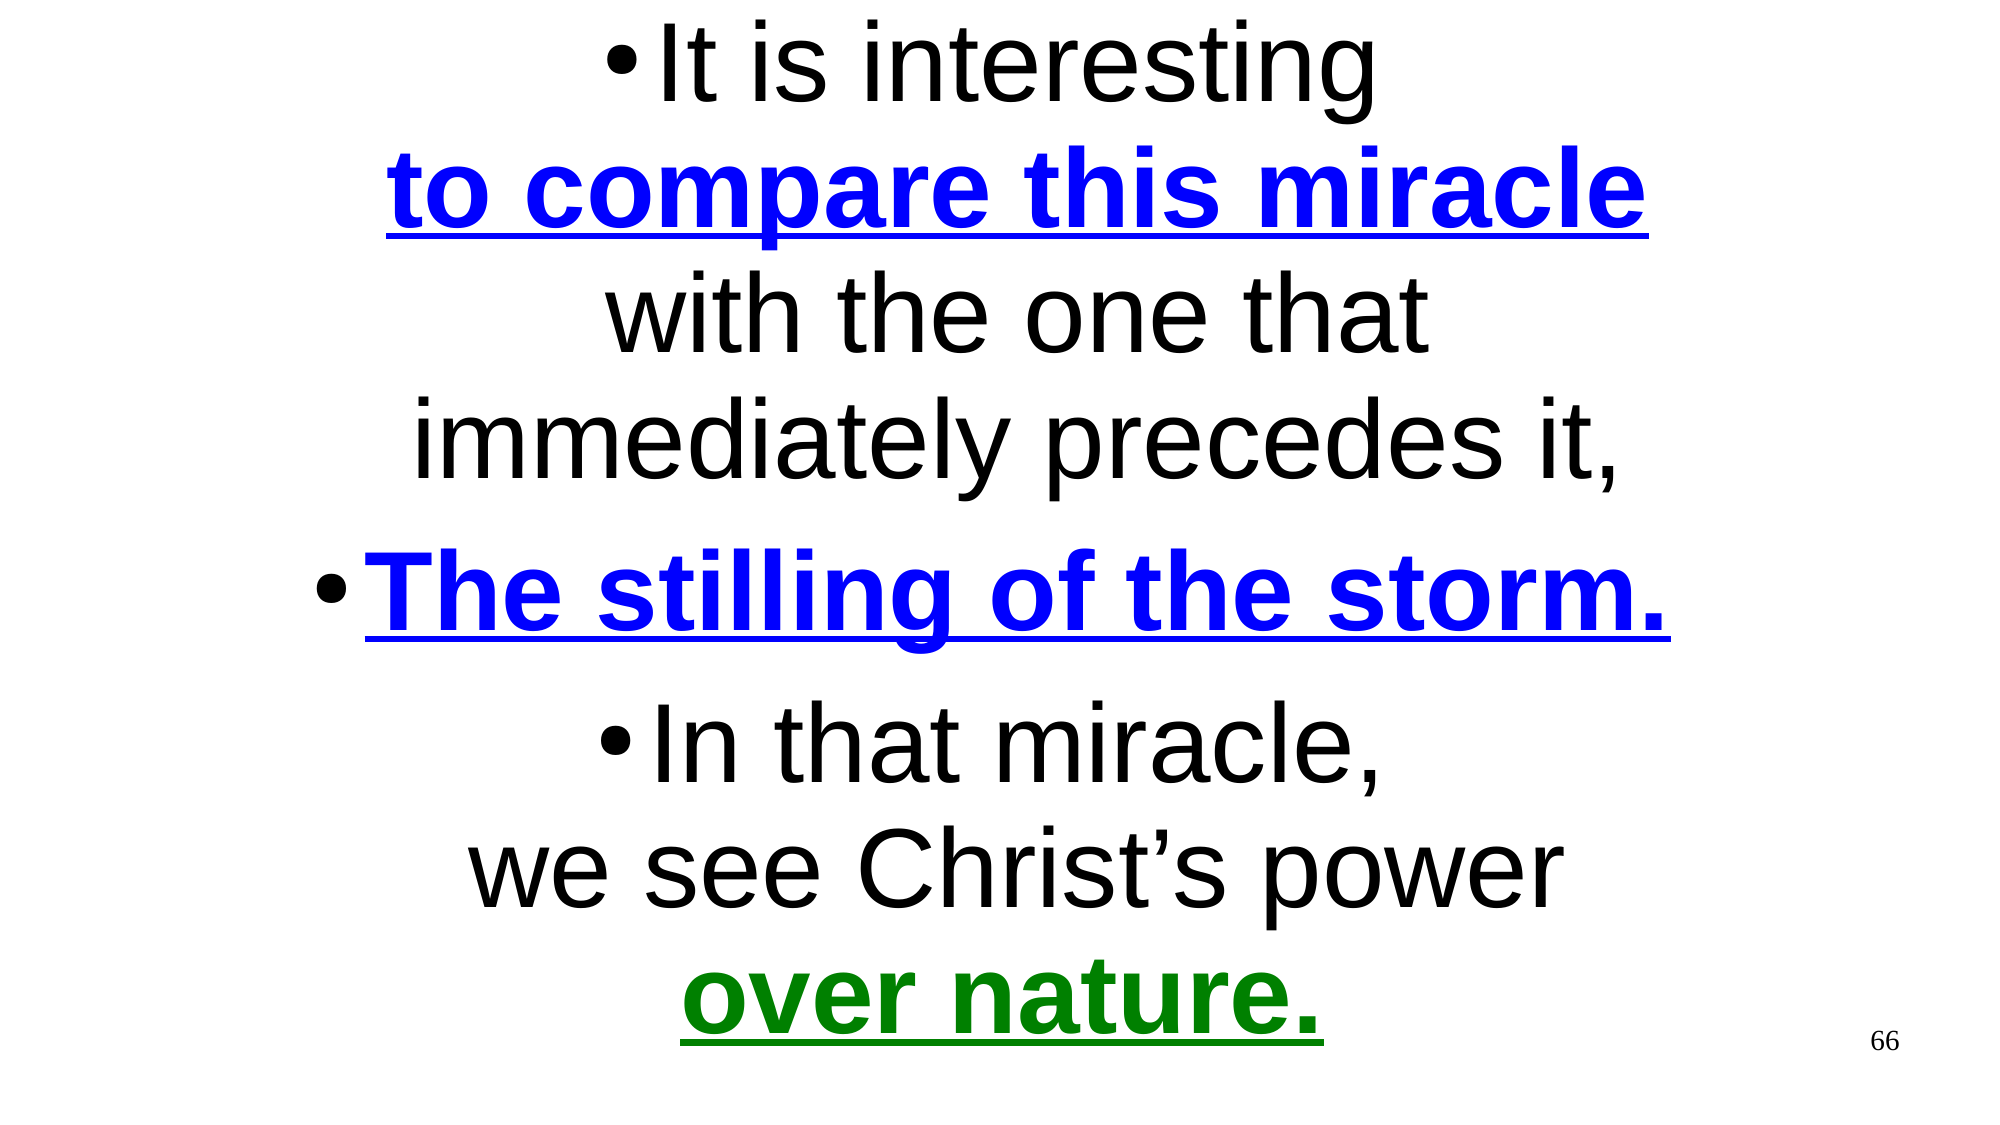

# It is interesting to compare this miracle with the one that immediately precedes it,
The stilling of the storm.
In that miracle,
we see Christ’s power
over nature.
66